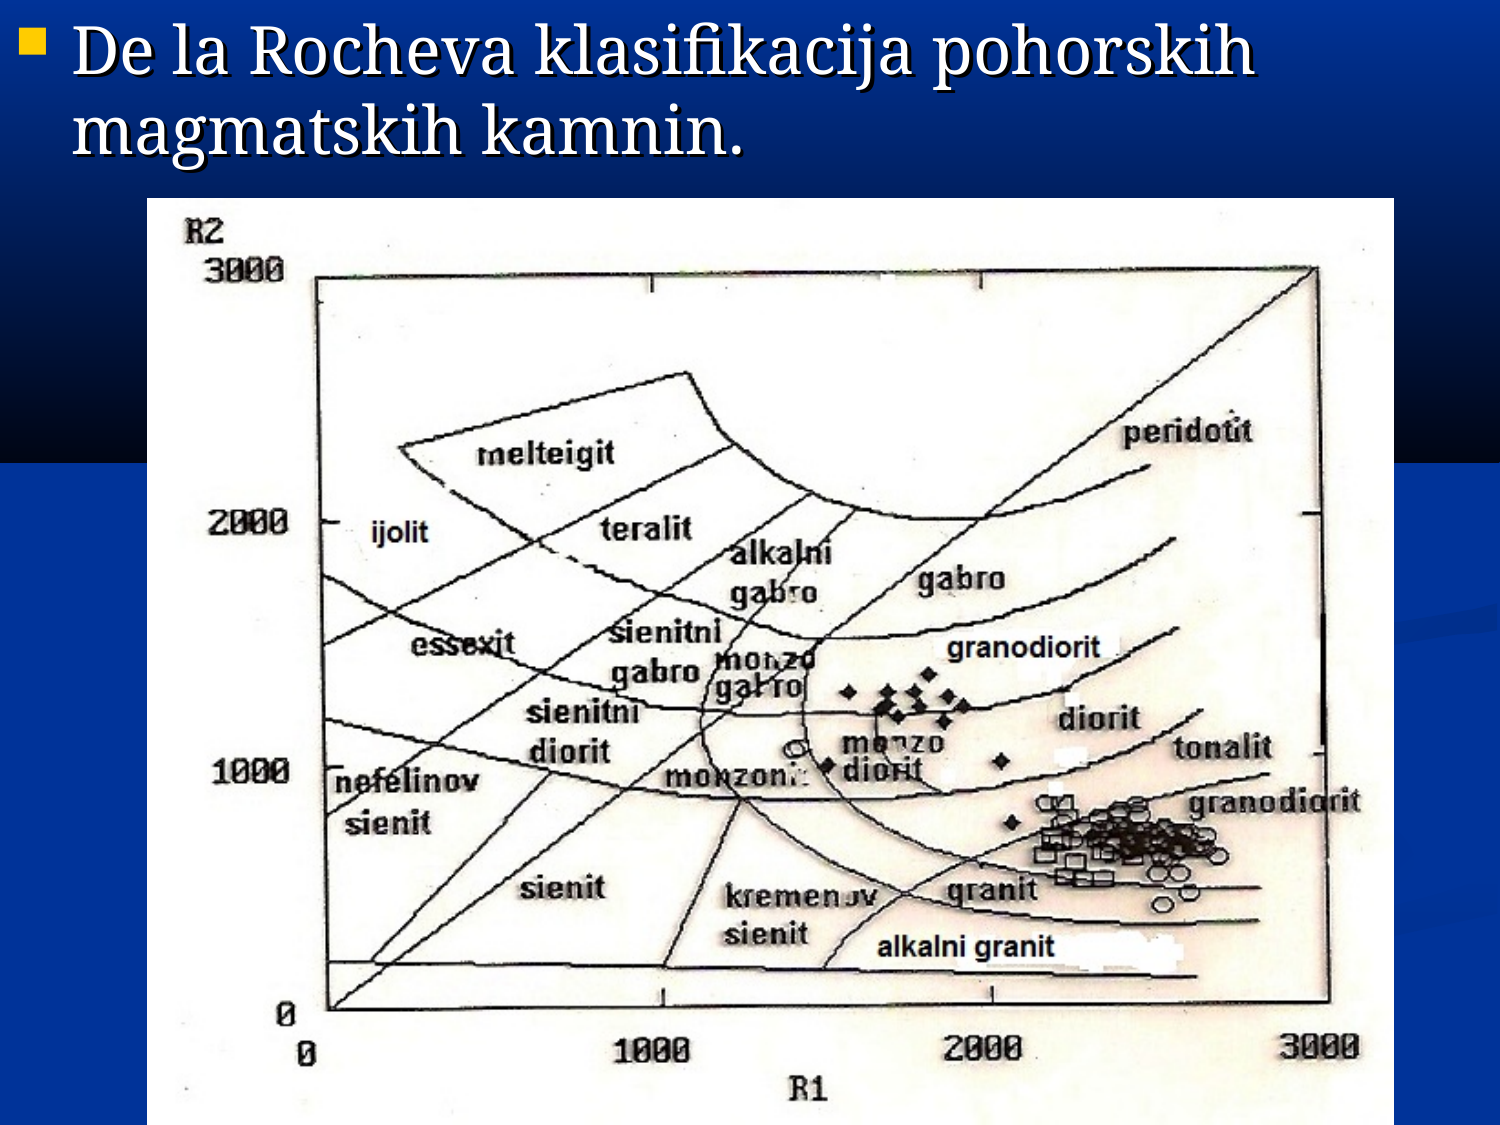

# De la Rocheva klasifikacija pohorskih magmatskih kamnin.